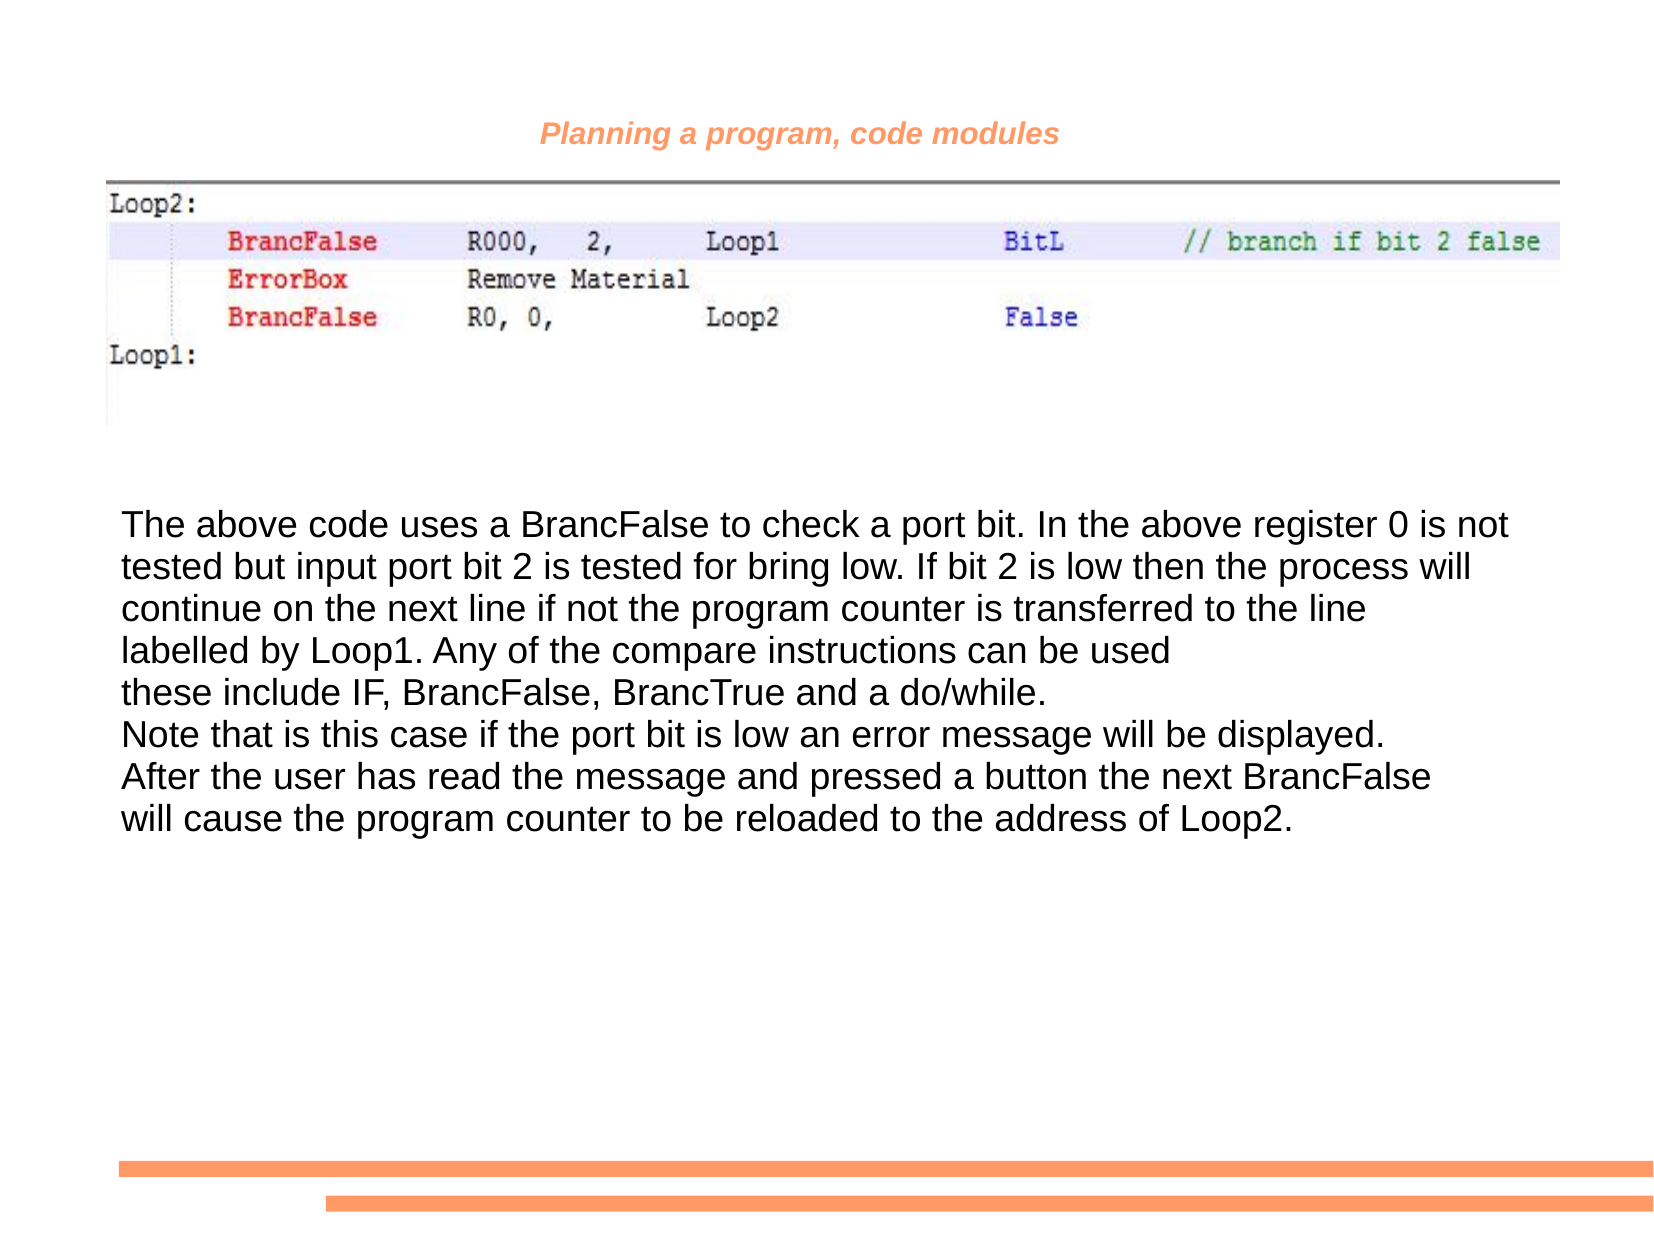

# Planning a program, code modules
The above code uses a BrancFalse to check a port bit. In the above register 0 is not
tested but input port bit 2 is tested for bring low. If bit 2 is low then the process will
continue on the next line if not the program counter is transferred to the line
labelled by Loop1. Any of the compare instructions can be used
these include IF, BrancFalse, BrancTrue and a do/while.
Note that is this case if the port bit is low an error message will be displayed.
After the user has read the message and pressed a button the next BrancFalse
will cause the program counter to be reloaded to the address of Loop2.